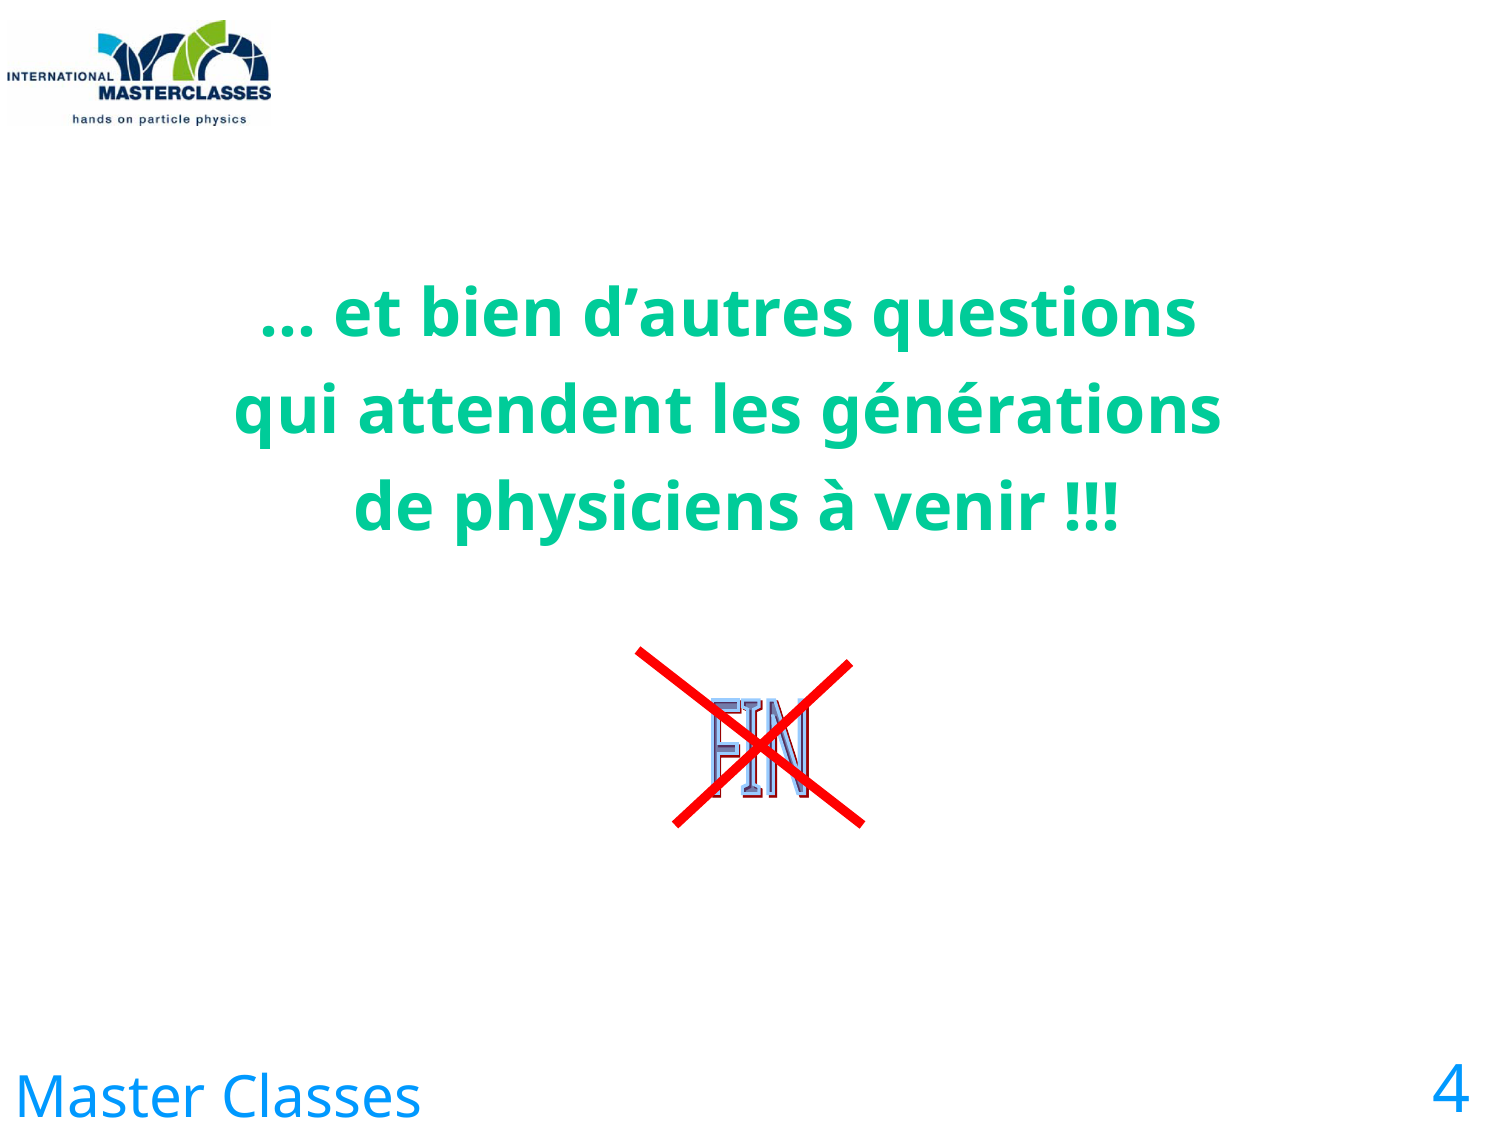

# … et bien d’autres questions
qui attendent les générations
de physiciens à venir !!!
FIN
49
Master Classes 2013